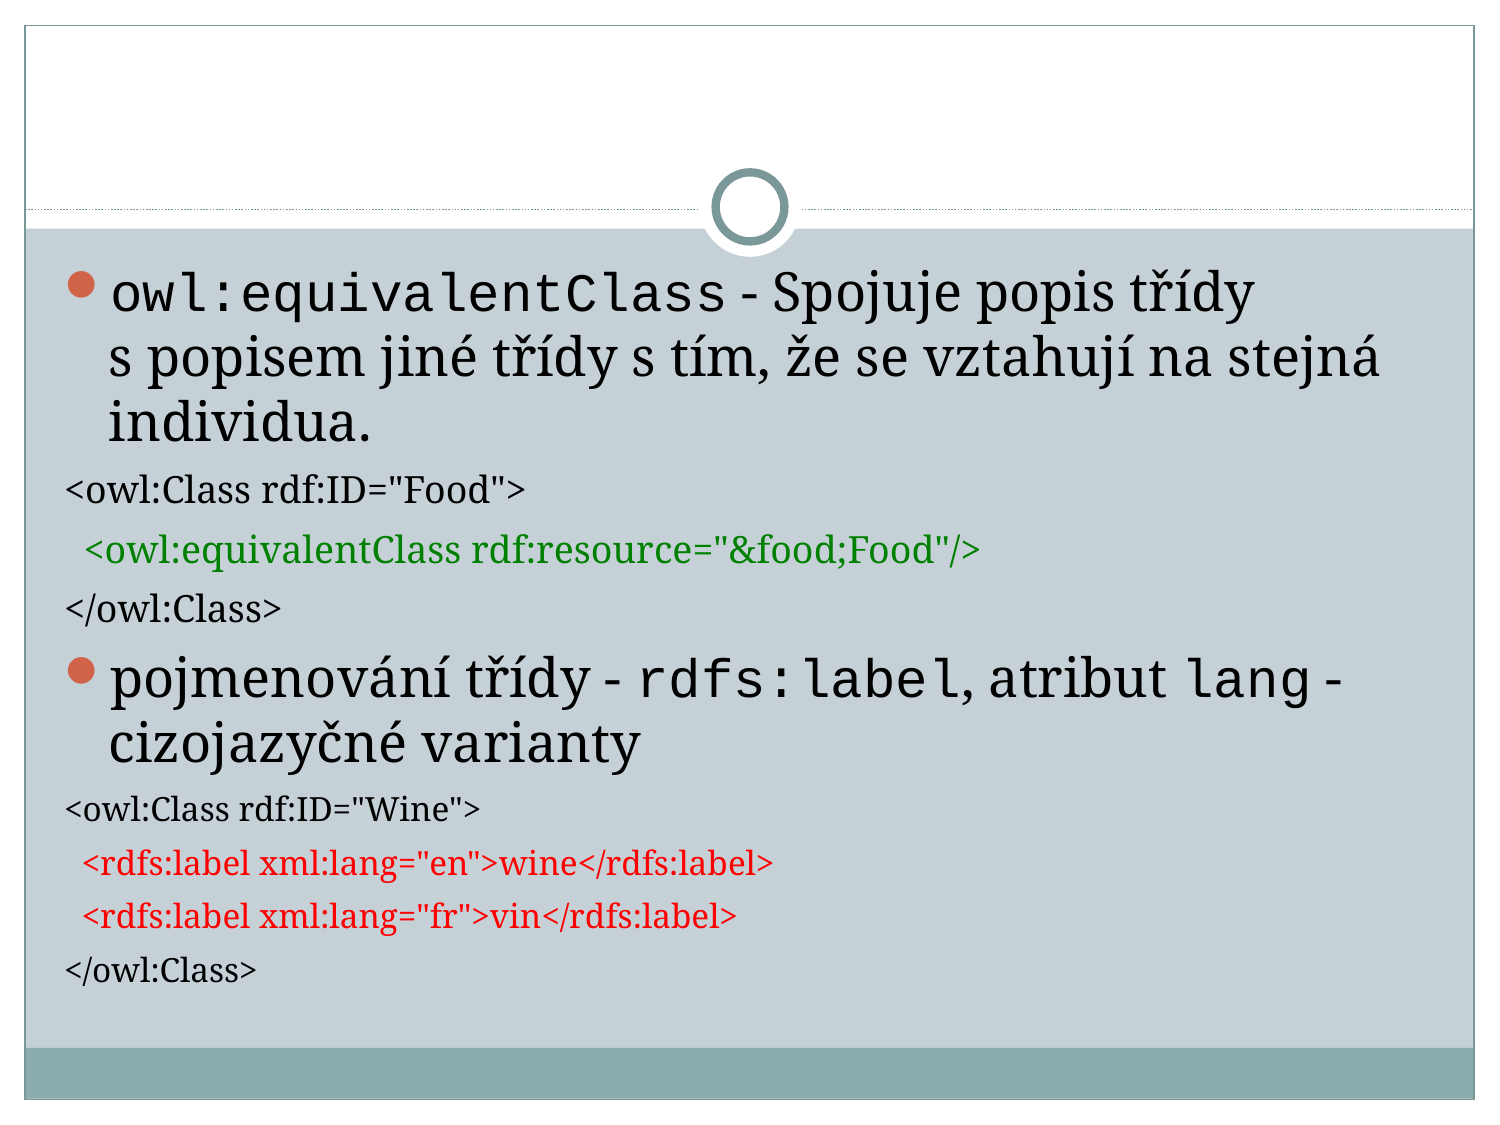

#
owl:equivalentClass - Spojuje popis třídy
s popisem jiné třídy s tím, že se vztahují na stejná individua.
<owl:Class rdf:ID="Food">
 <owl:equivalentClass rdf:resource="&food;Food"/>
</owl:Class>
pojmenování třídy - rdfs:label, atribut lang - cizojazyčné varianty
<owl:Class rdf:ID="Wine">
 <rdfs:label xml:lang="en">wine</rdfs:label>
 <rdfs:label xml:lang="fr">vin</rdfs:label>
</owl:Class>